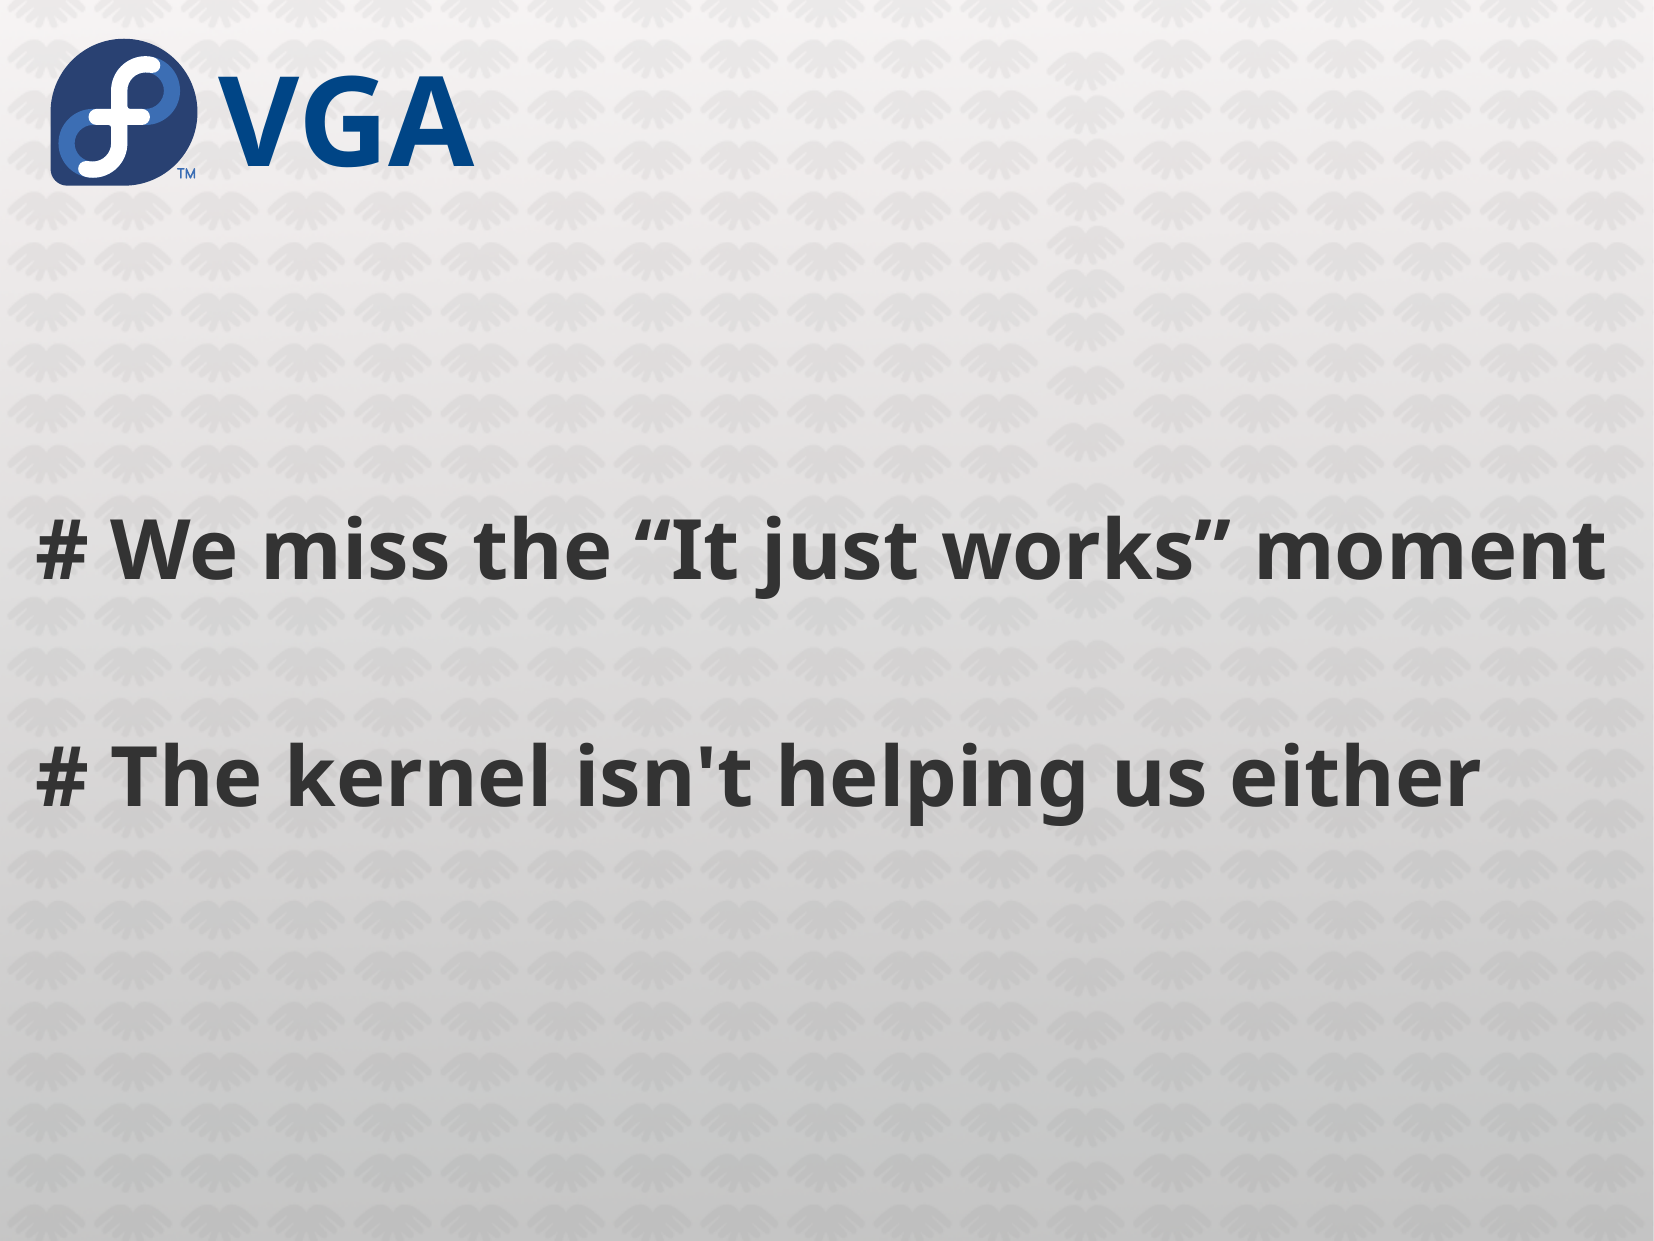

# VGA
# We miss the “It just works” moment
# The kernel isn't helping us either